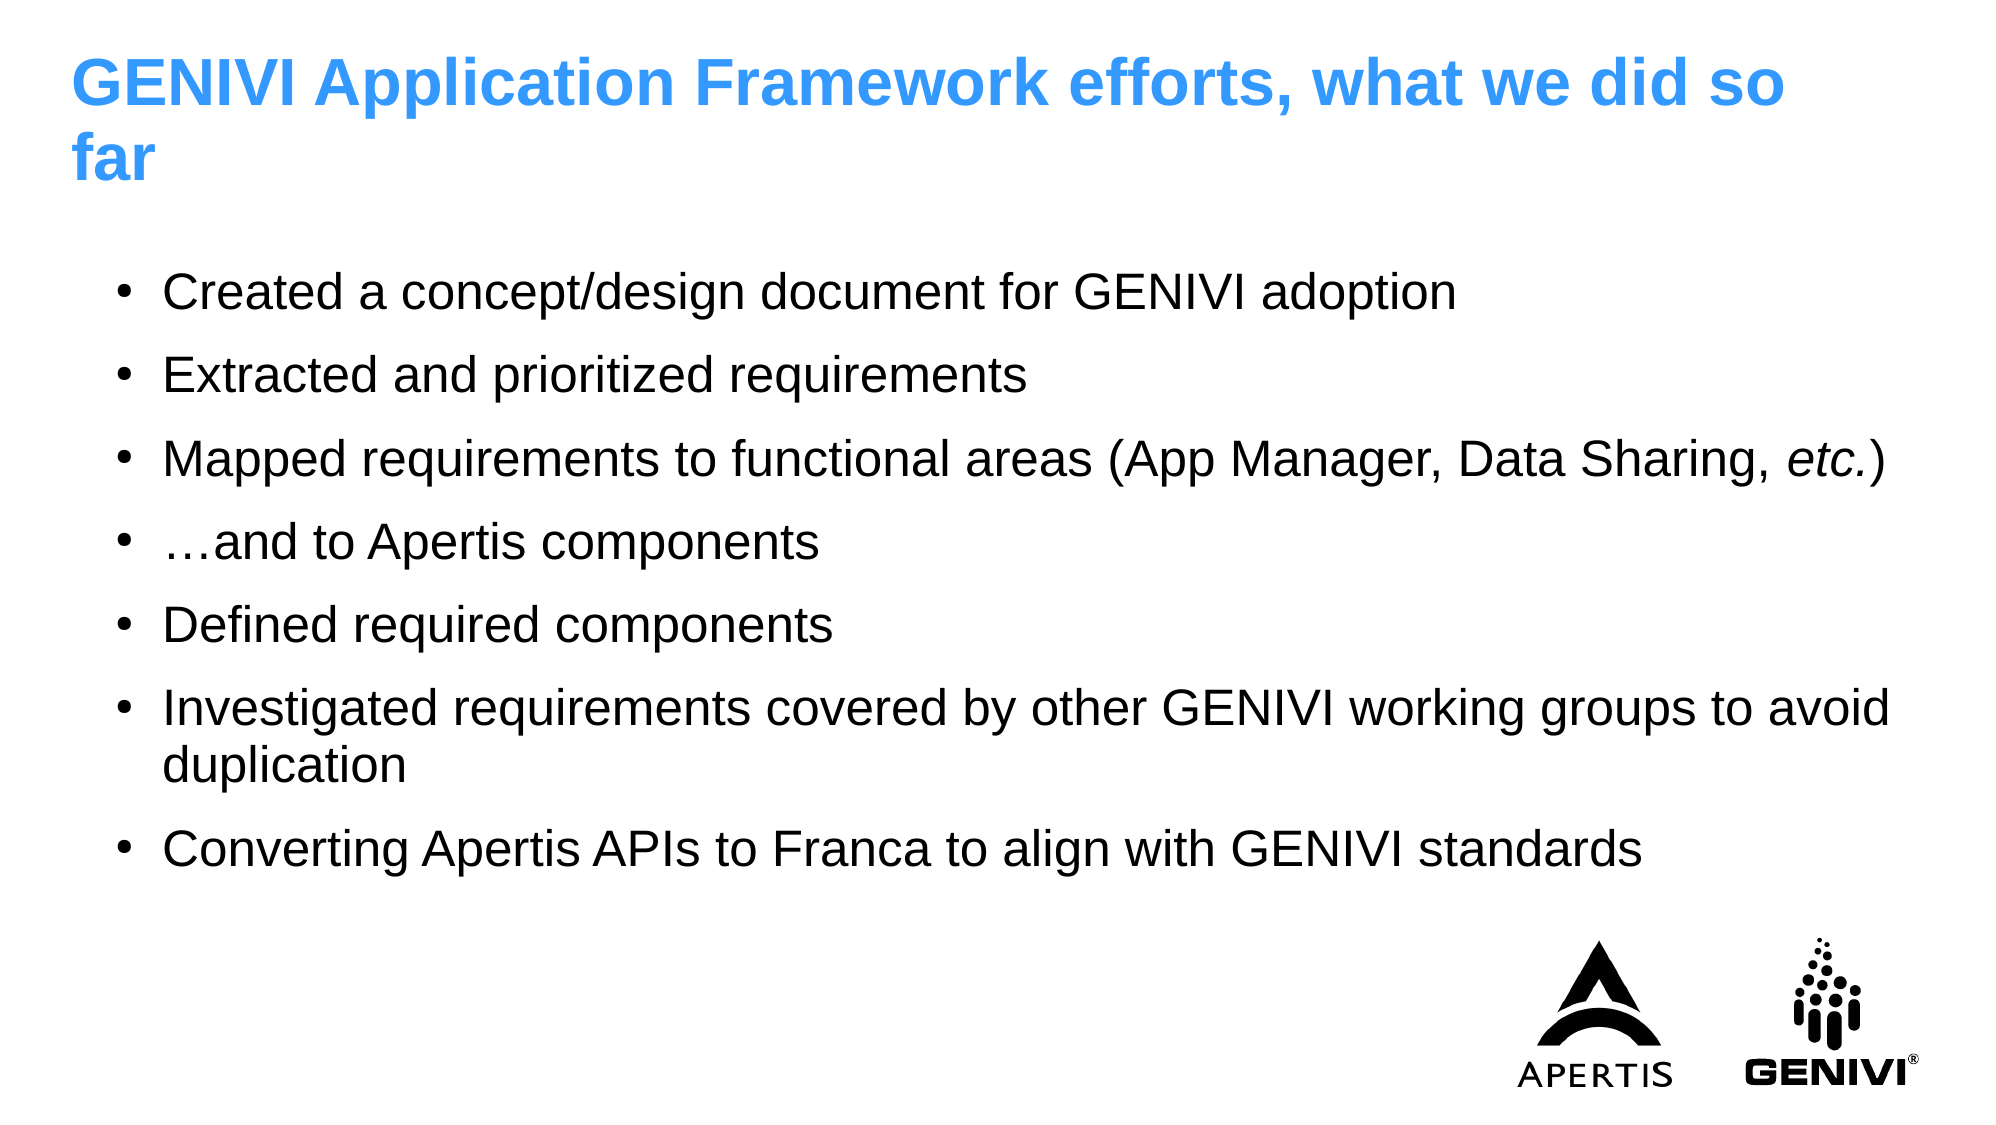

# GENIVI Application Framework efforts, what we did so far
Created a concept/design document for GENIVI adoption
Extracted and prioritized requirements
Mapped requirements to functional areas (App Manager, Data Sharing, etc.)
…and to Apertis components
Defined required components
Investigated requirements covered by other GENIVI working groups to avoid duplication
Converting Apertis APIs to Franca to align with GENIVI standards